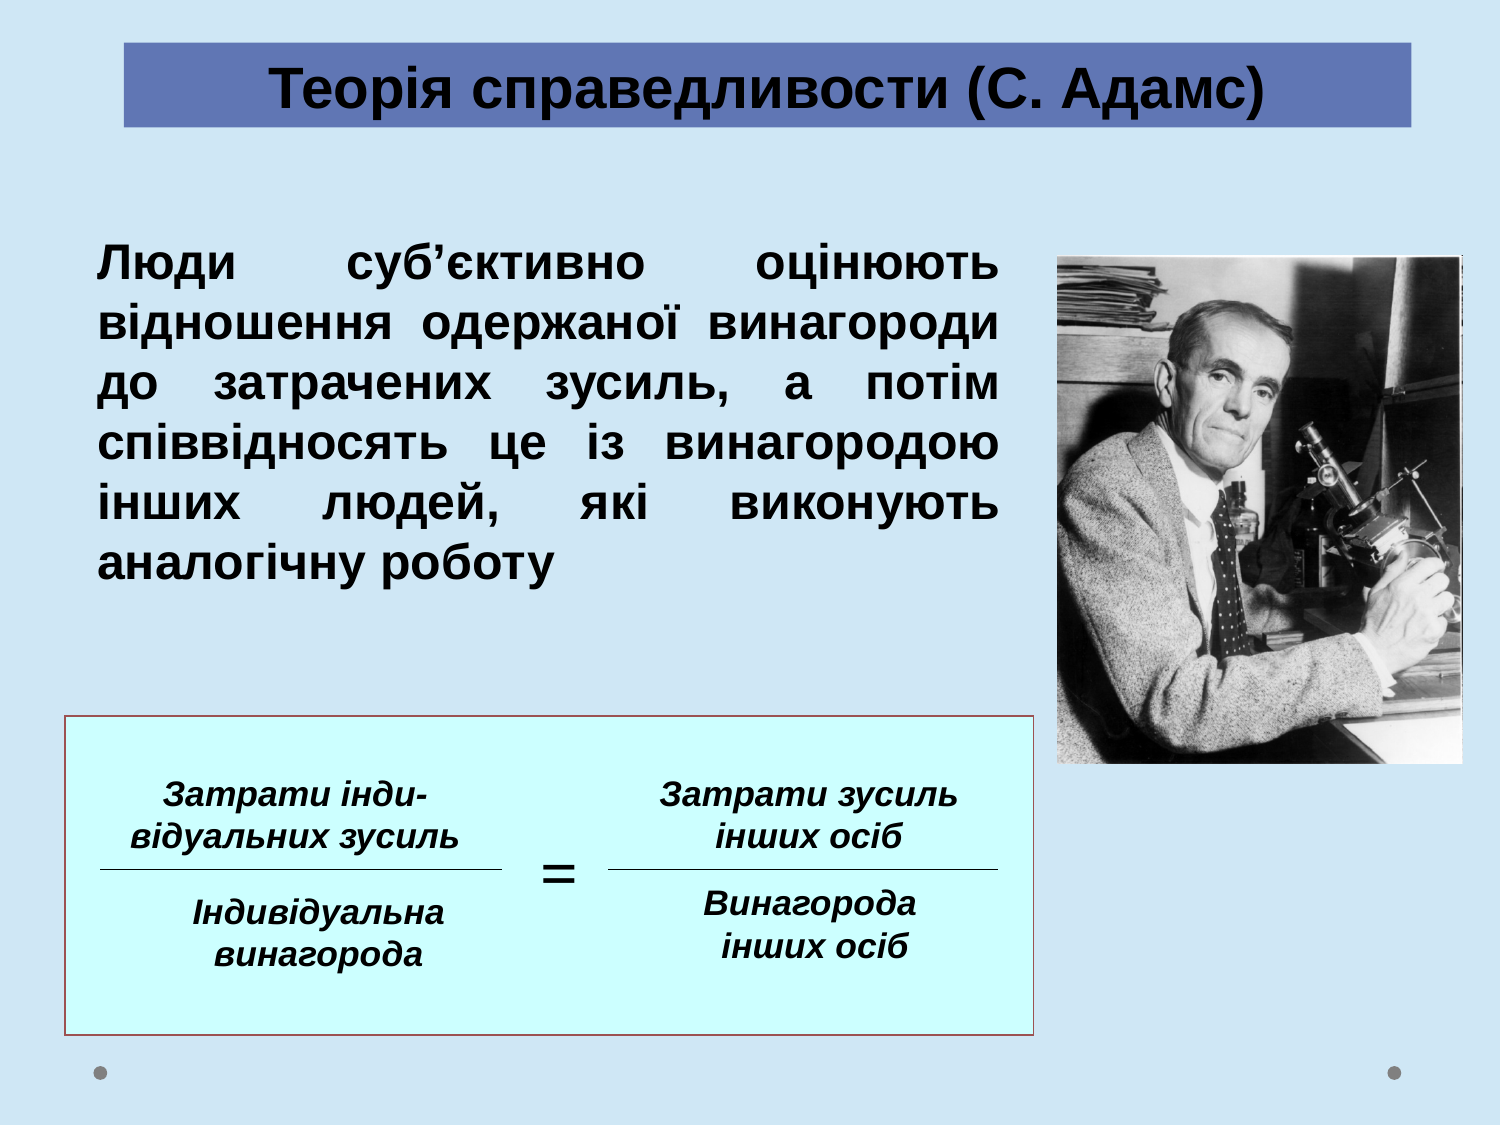

Теорія справедливости (С. Адамс)
Люди суб’єктивно оцінюють відношення одержаної винагороди до затрачених зусиль, а потім співвідносять це із винагородою інших людей, які виконують аналогічну роботу
Затрати інди-відуальних зусиль
Затрати зусиль інших осіб
=
Винагорода
інших осіб
Індивідуальна винагорода